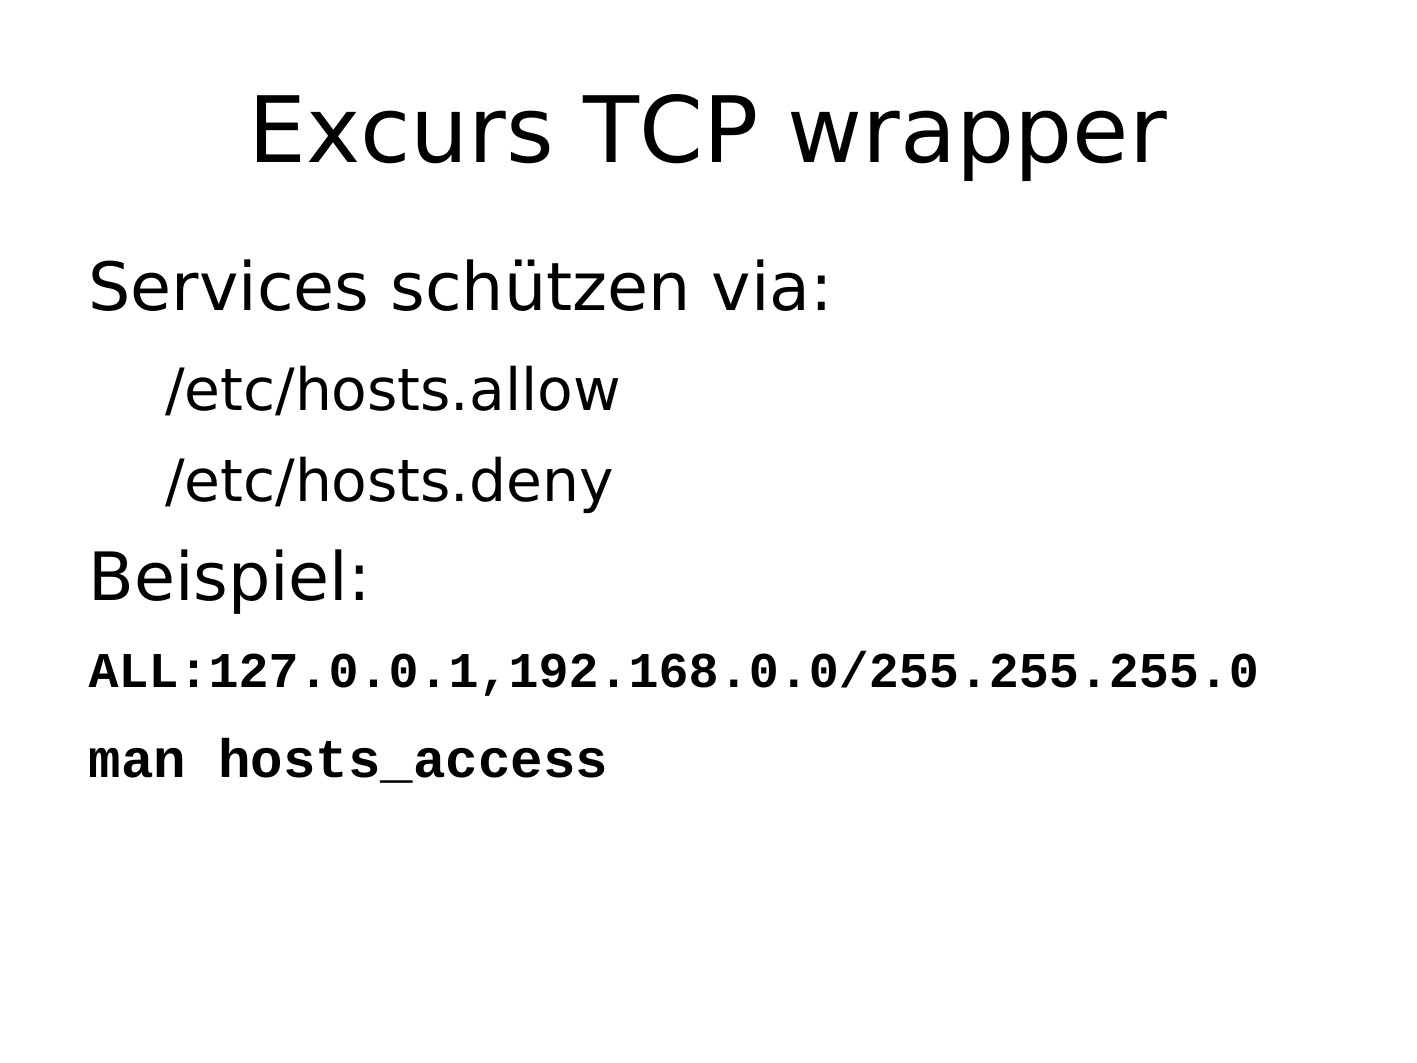

# Excurs TCP wrapper
Services schützen via:
/etc/hosts.allow
/etc/hosts.deny
Beispiel:
ALL:127.0.0.1,192.168.0.0/255.255.255.0
man hosts_access